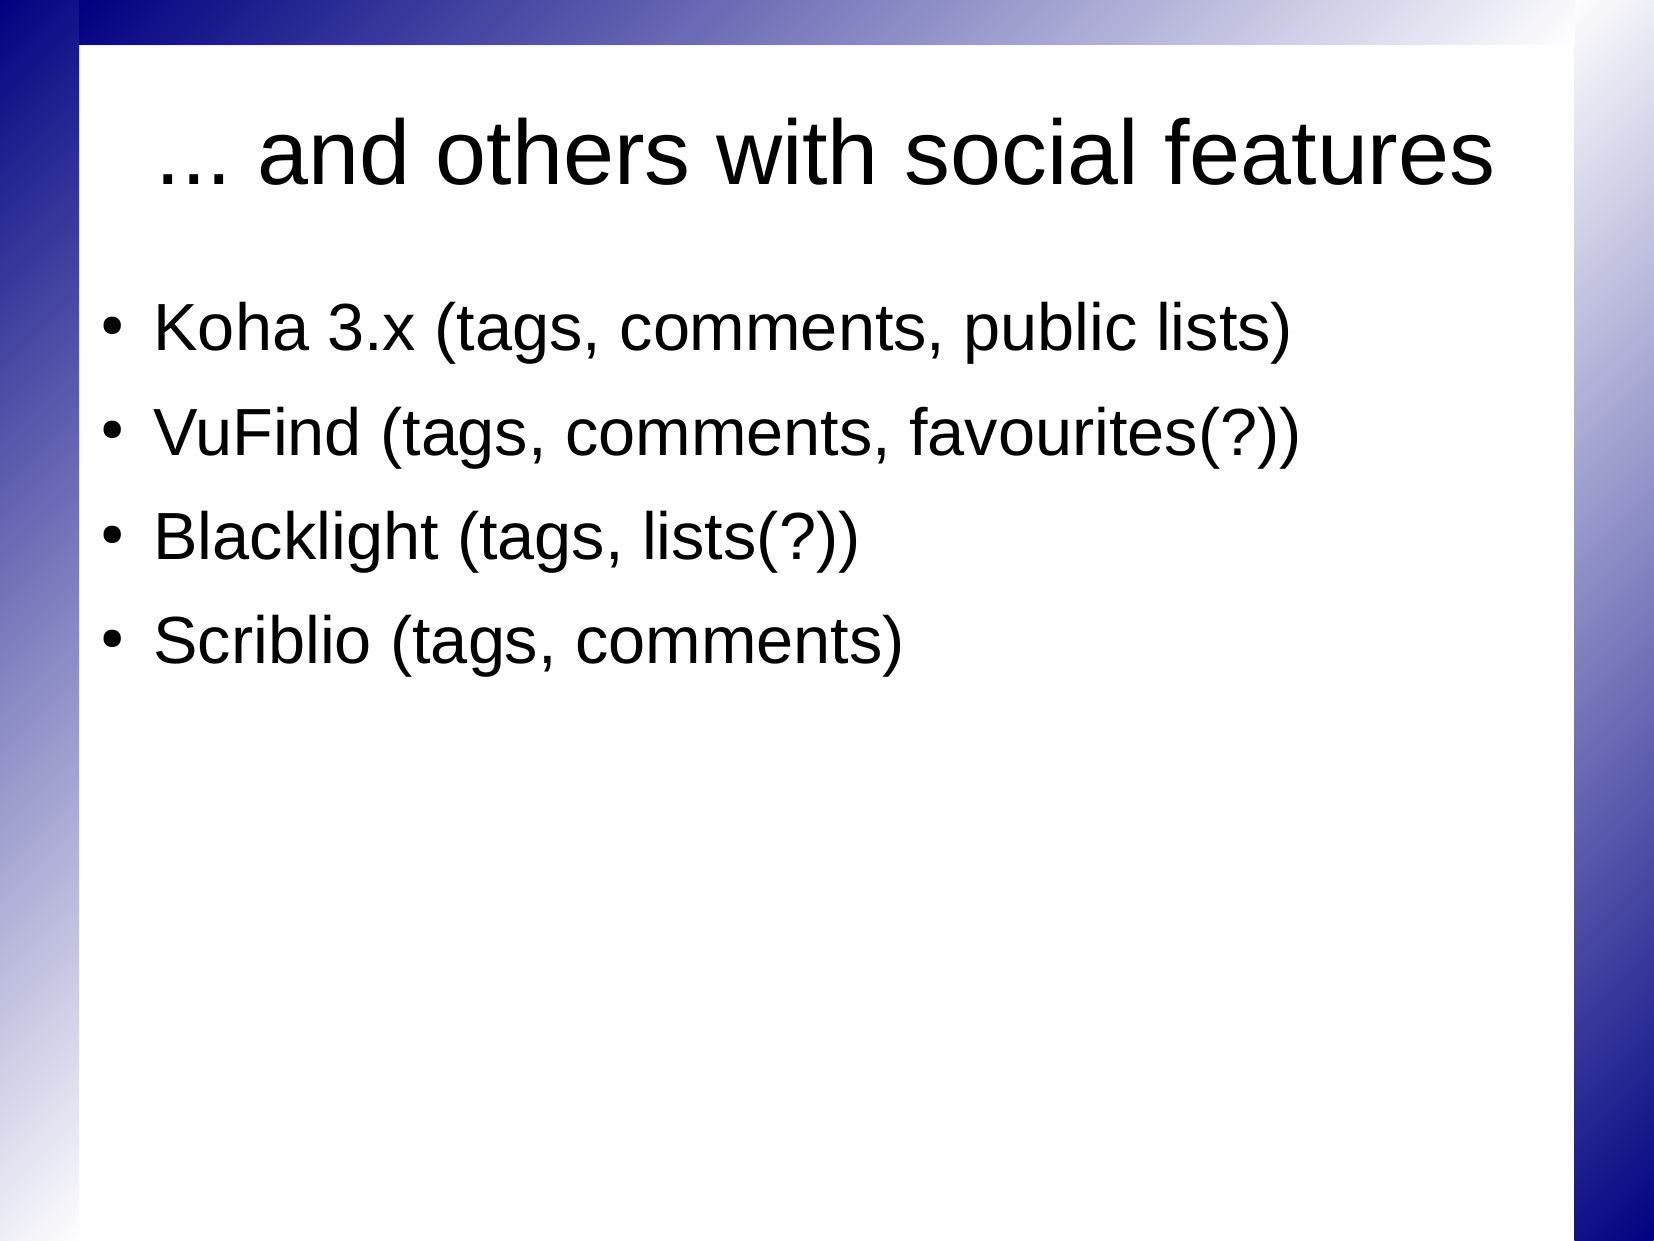

# ... and others with social features
Koha 3.x (tags, comments, public lists)
VuFind (tags, comments, favourites(?))
Blacklight (tags, lists(?))
Scriblio (tags, comments)